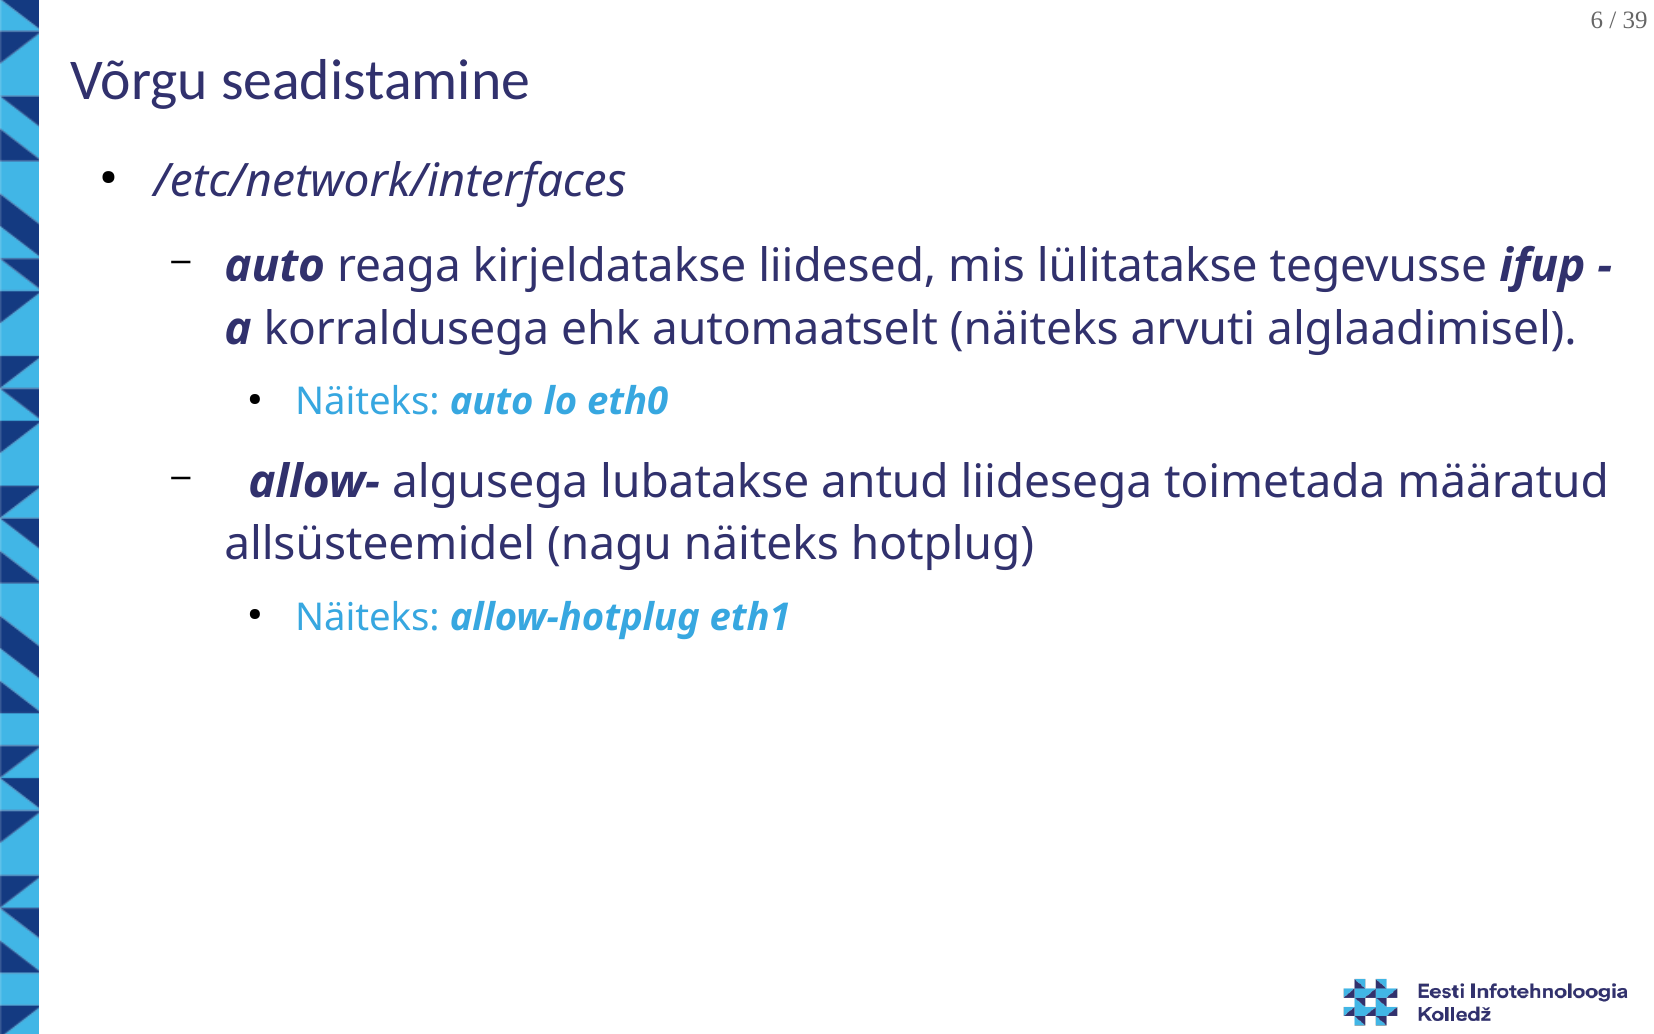

# Võrgu seadistamine
/etc/network/interfaces
auto reaga kirjeldatakse liidesed, mis lülitatakse tegevusse ifup -a korraldusega ehk automaatselt (näiteks arvuti alglaadimisel).
Näiteks: auto lo eth0
  allow- algusega lubatakse antud liidesega toimetada määratud allsüsteemidel (nagu näiteks hotplug)
Näiteks: allow-hotplug eth1